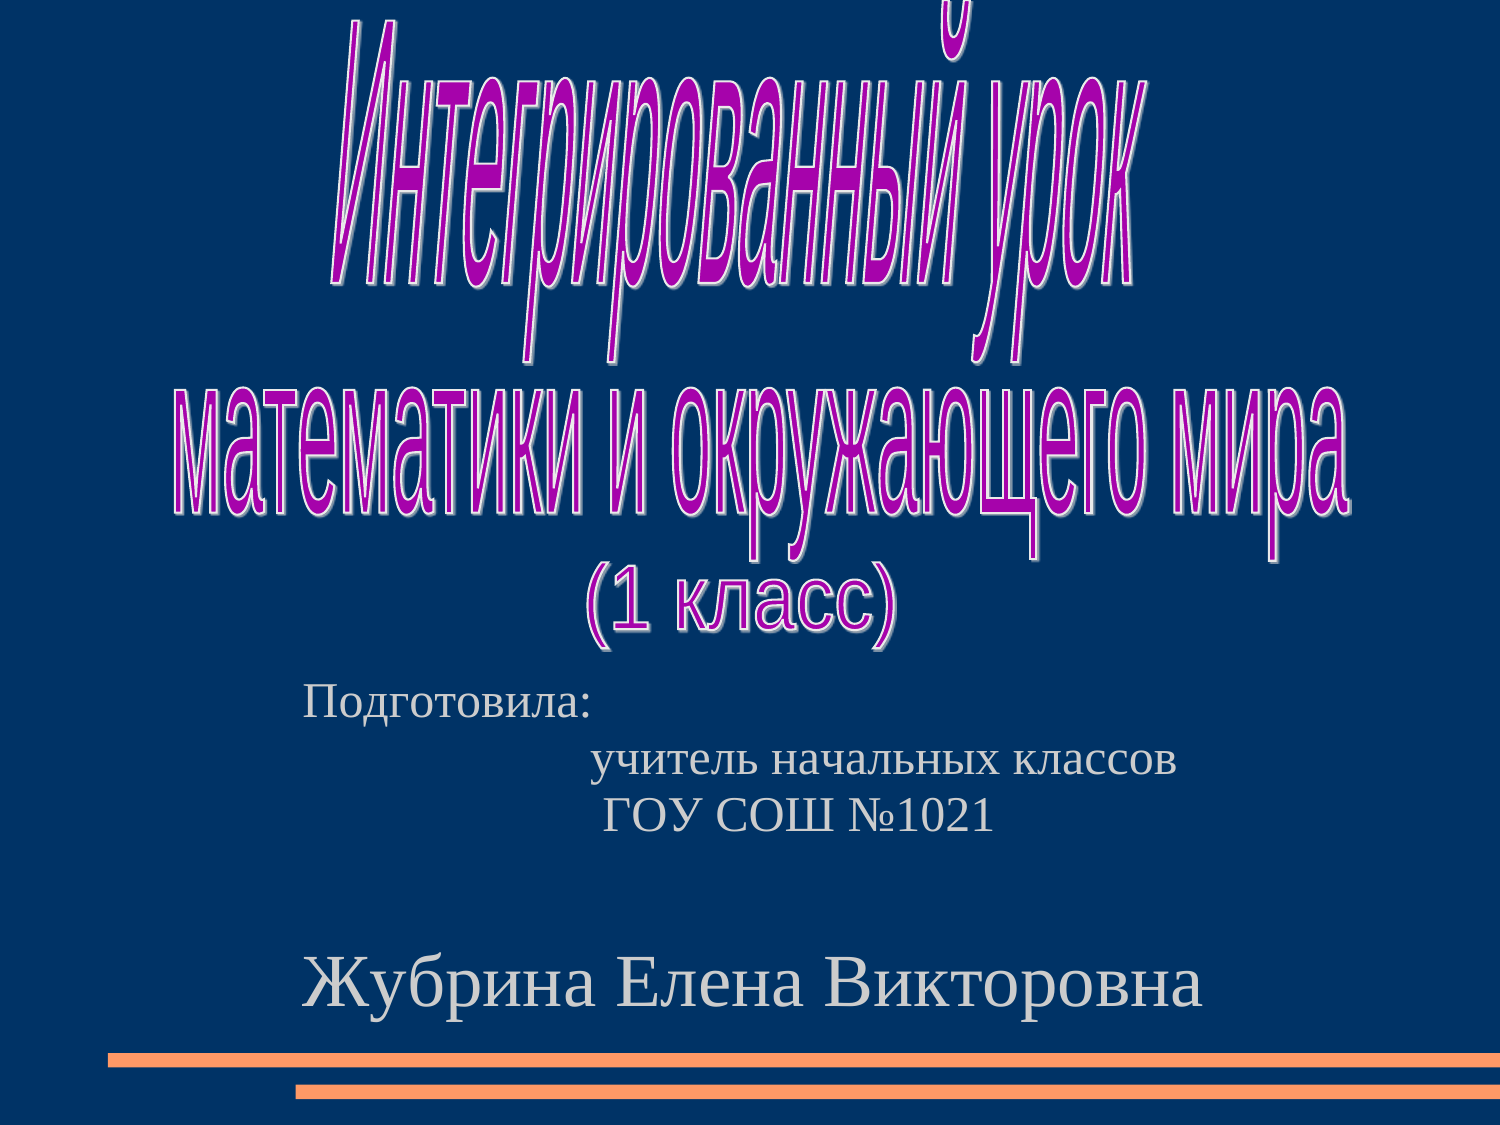

Интегрированный урок
математики и окружающего мира
(1 класс)
Подготовила:
 учитель начальных классов
 ГОУ СОШ №1021
Жубрина Елена Викторовна